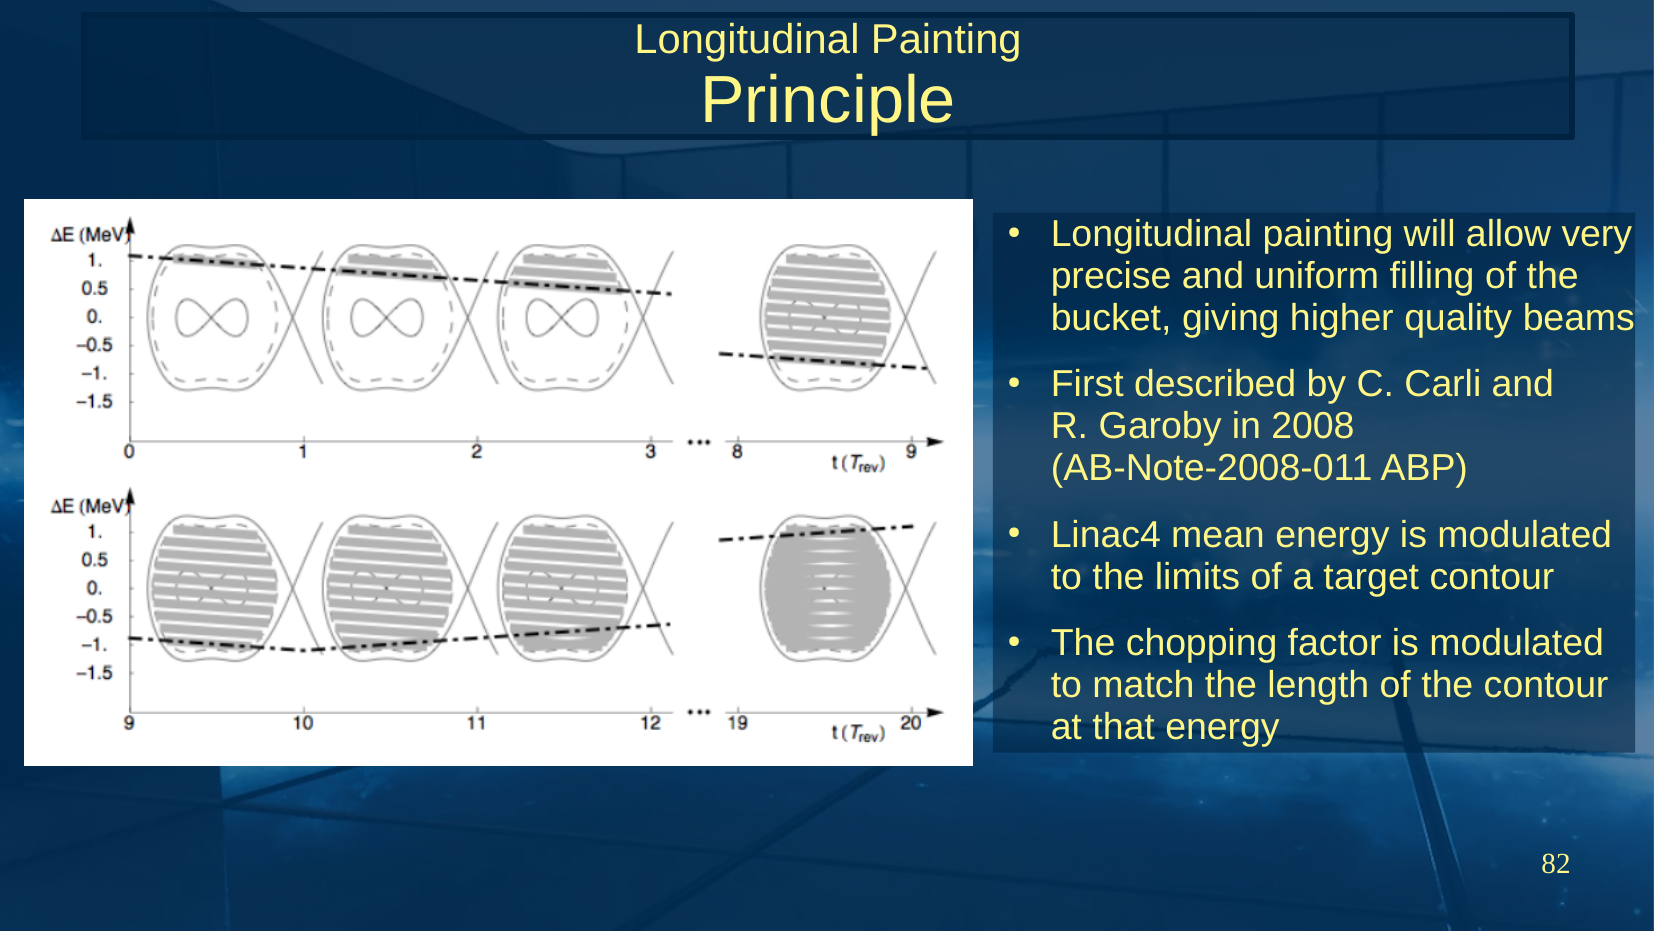

Longitudinal Painting
Principle
# Longitudinal painting will allow very precise and uniform filling of the bucket, giving higher quality beams
First described by C. Carli and R. Garoby in 2008
(AB-Note-2008-011 ABP)
Linac4 mean energy is modulated to the limits of a target contour
The chopping factor is modulated to match the length of the contour at that energy
82